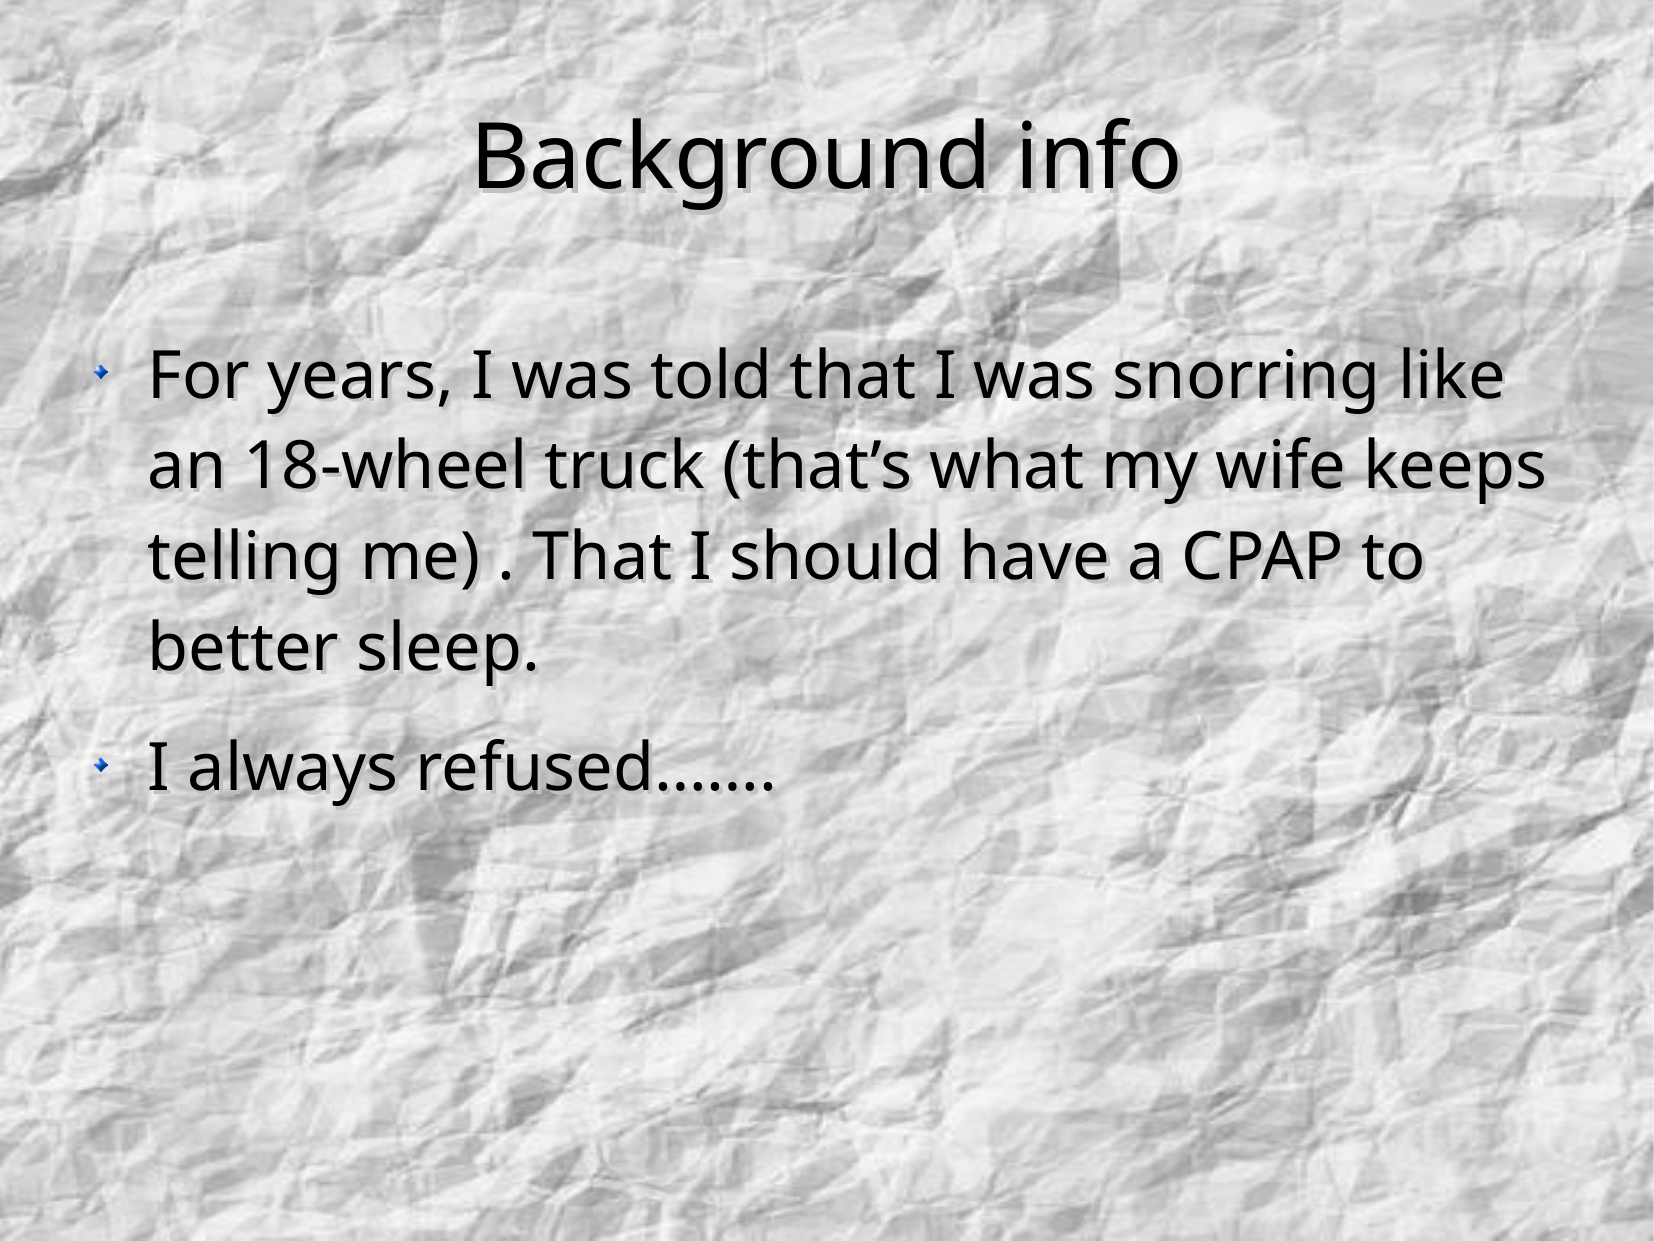

# Background info
For years, I was told that I was snorring like an 18-wheel truck (that’s what my wife keeps telling me) . That I should have a CPAP to better sleep.
I always refused…….